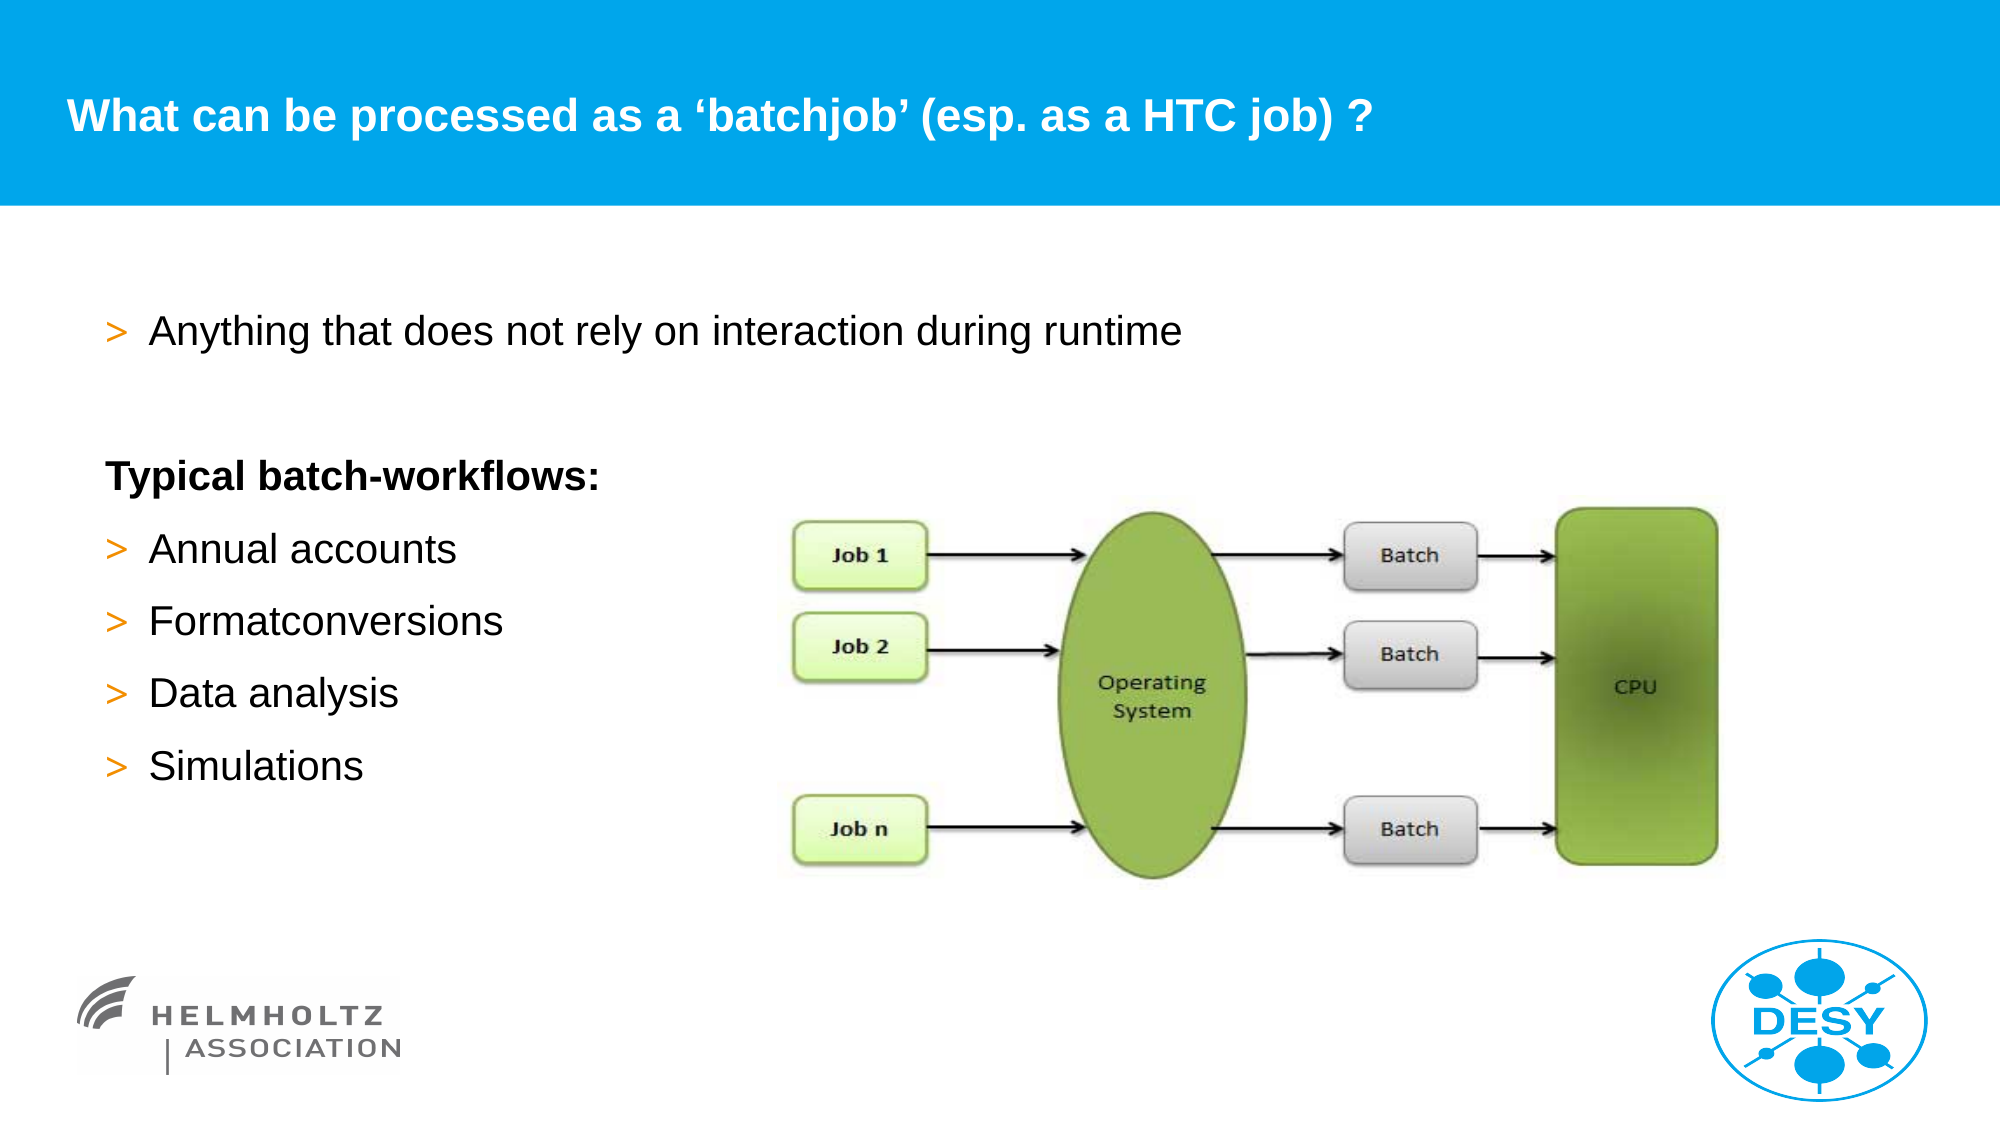

# What can be processed as a ‘batchjob’ (esp. as a HTC job) ?
Anything that does not rely on interaction during runtime
Typical batch-workflows:
Annual accounts
Formatconversions
Data analysis
Simulations